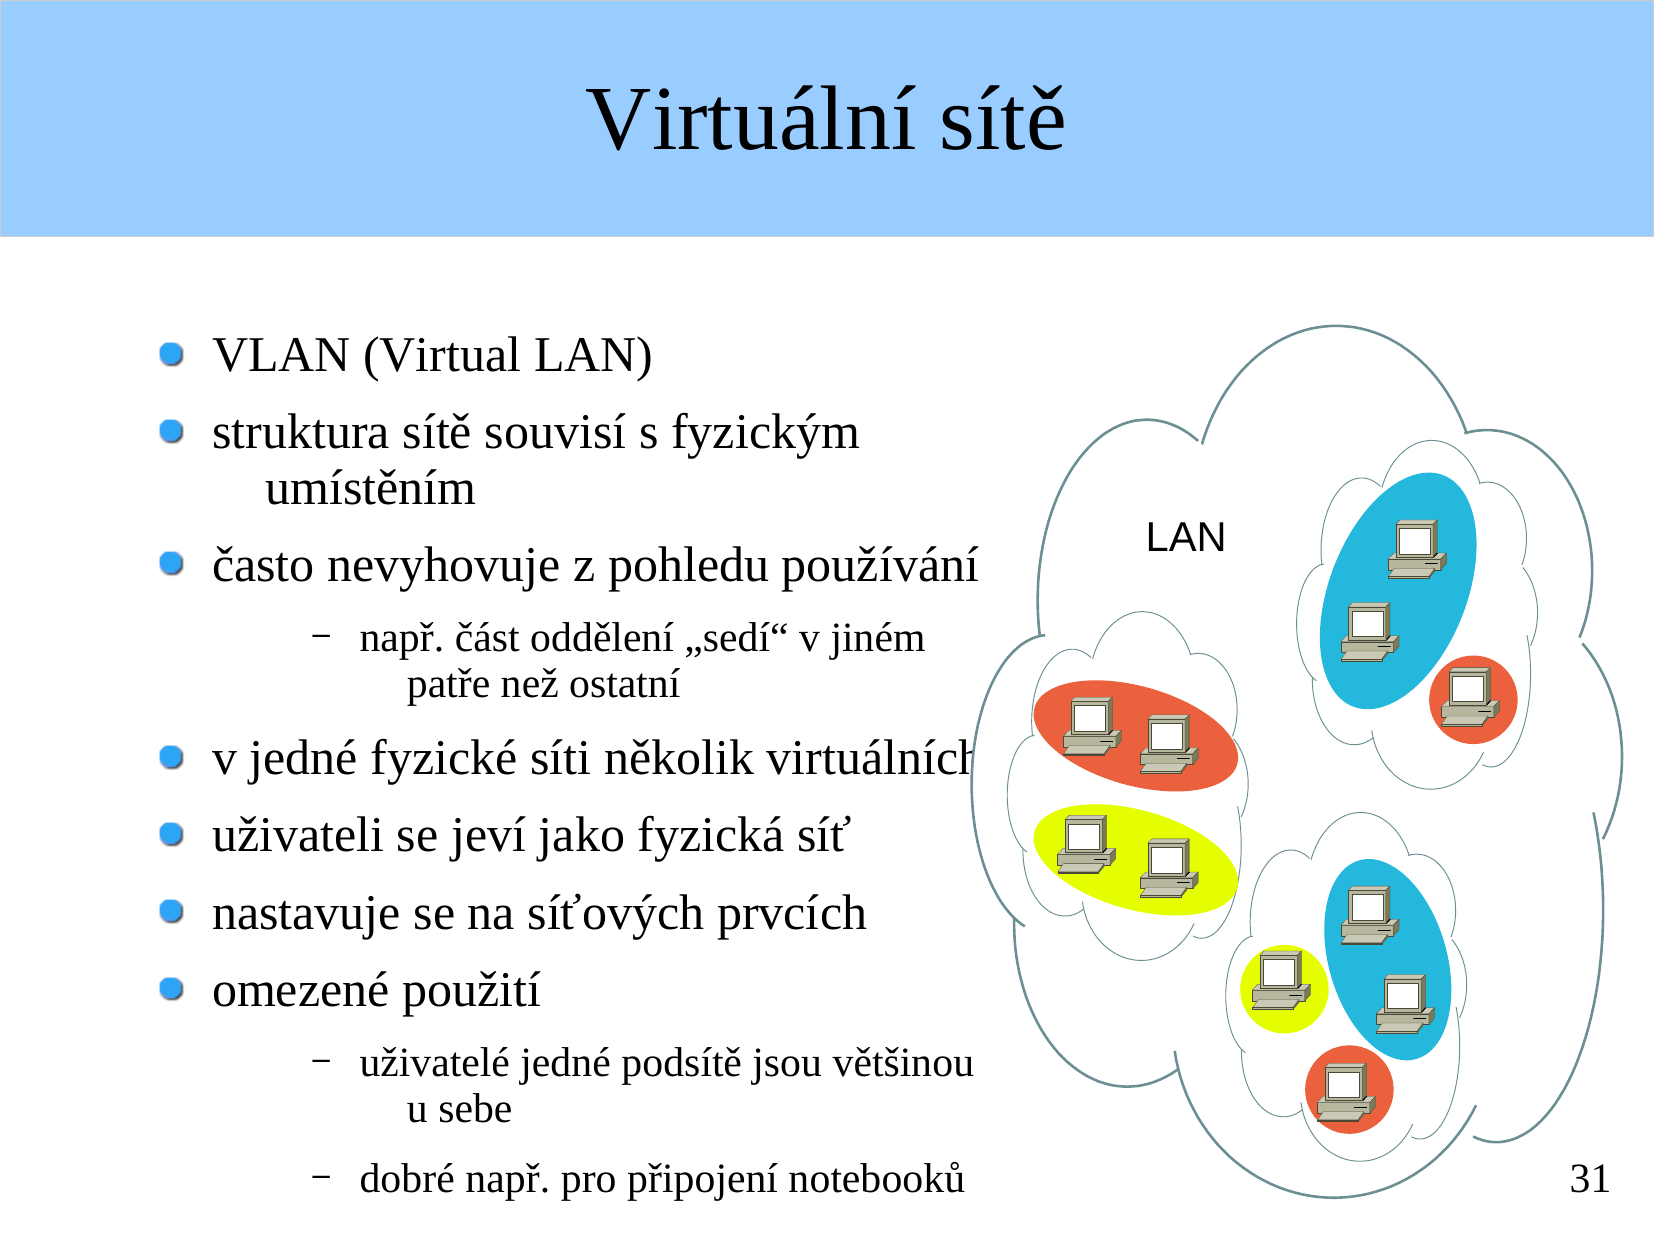

Virtuální sítě
# VLAN (Virtual LAN)
struktura sítě souvisí s fyzickým umístěním
často nevyhovuje z pohledu používání
např. část oddělení „sedí“ v jiném patře než ostatní
v jedné fyzické síti několik virtuálních
uživateli se jeví jako fyzická síť
nastavuje se na síťových prvcích
omezené použití
uživatelé jedné podsítě jsou většinou u sebe
dobré např. pro připojení notebooků
LAN